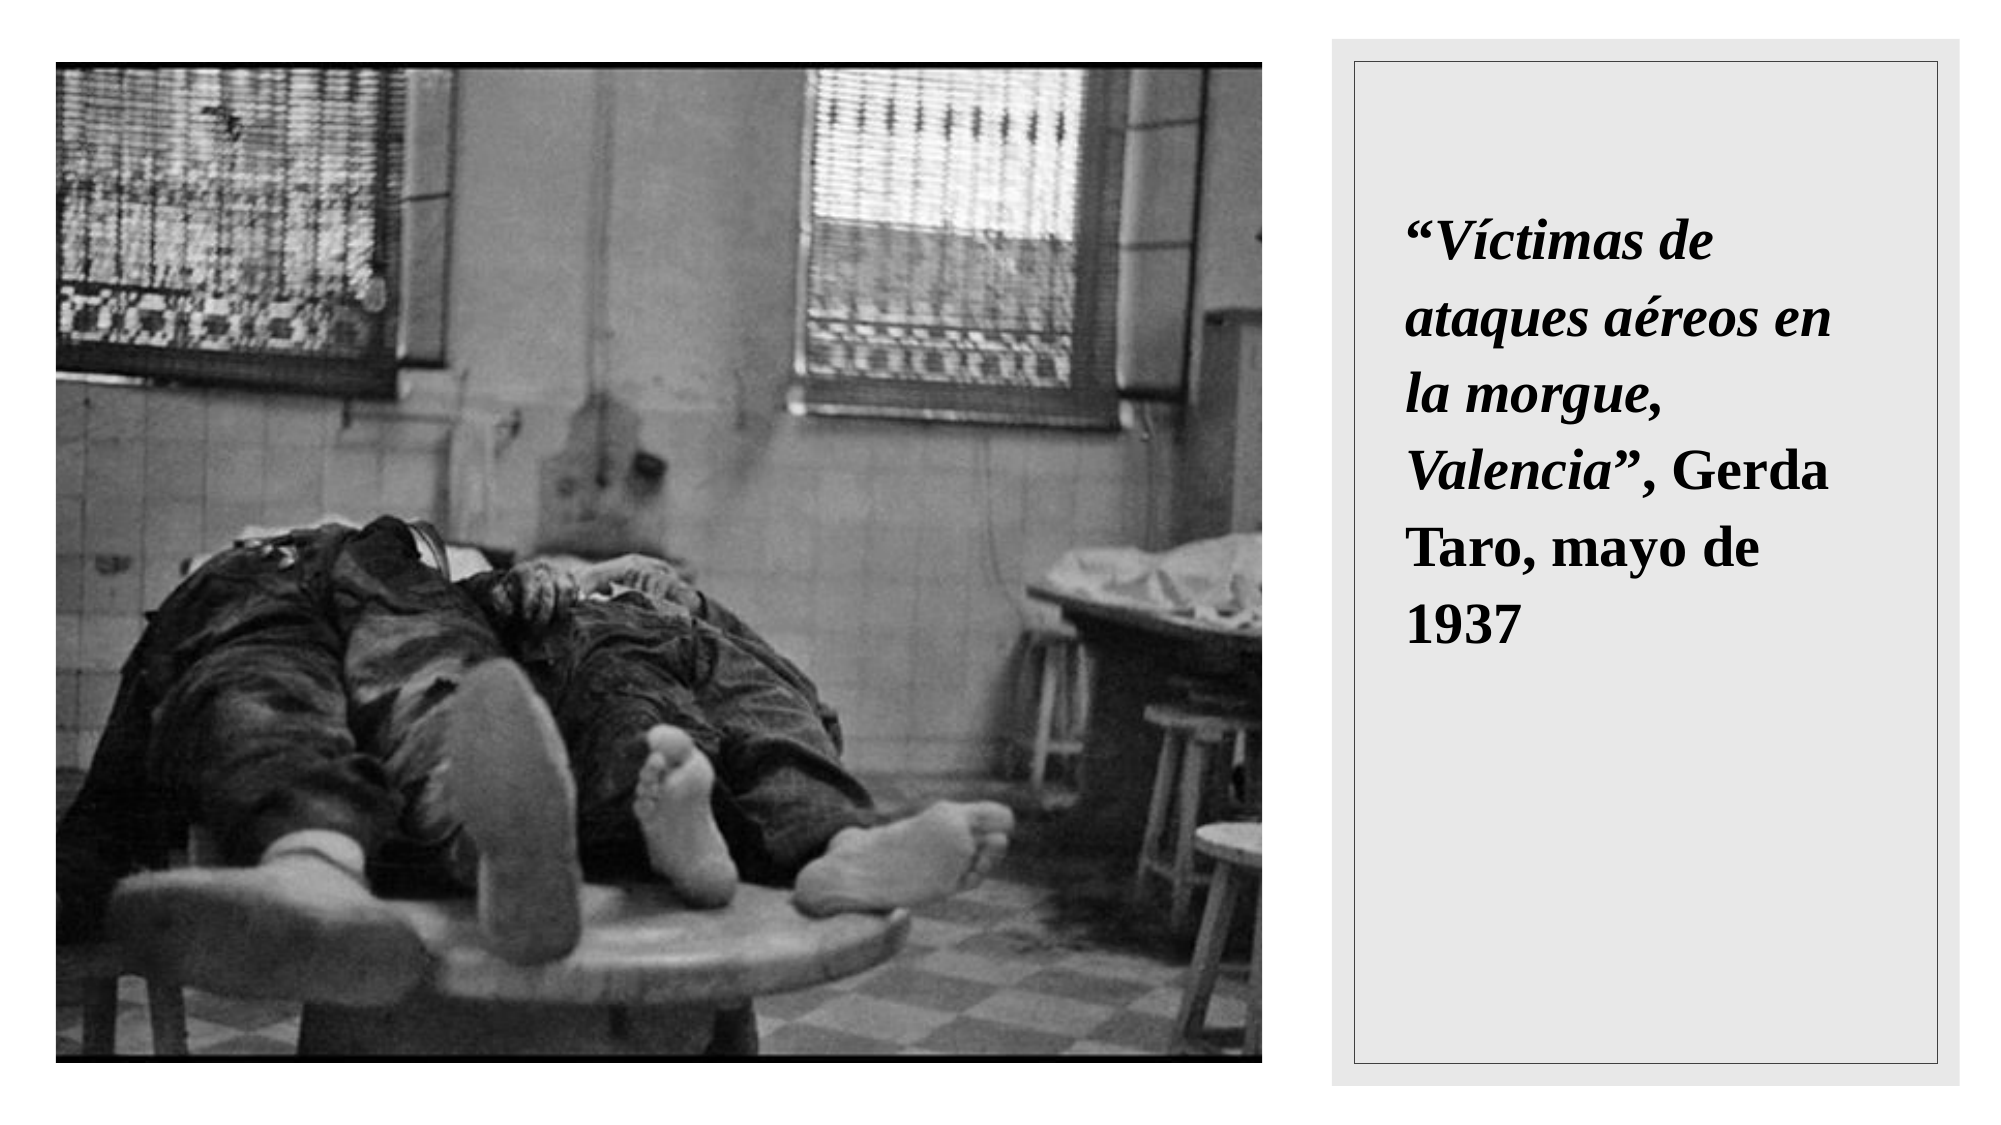

#
“Víctimas de ataques aéreos en la morgue, Valencia”, Gerda Taro, mayo de 1937